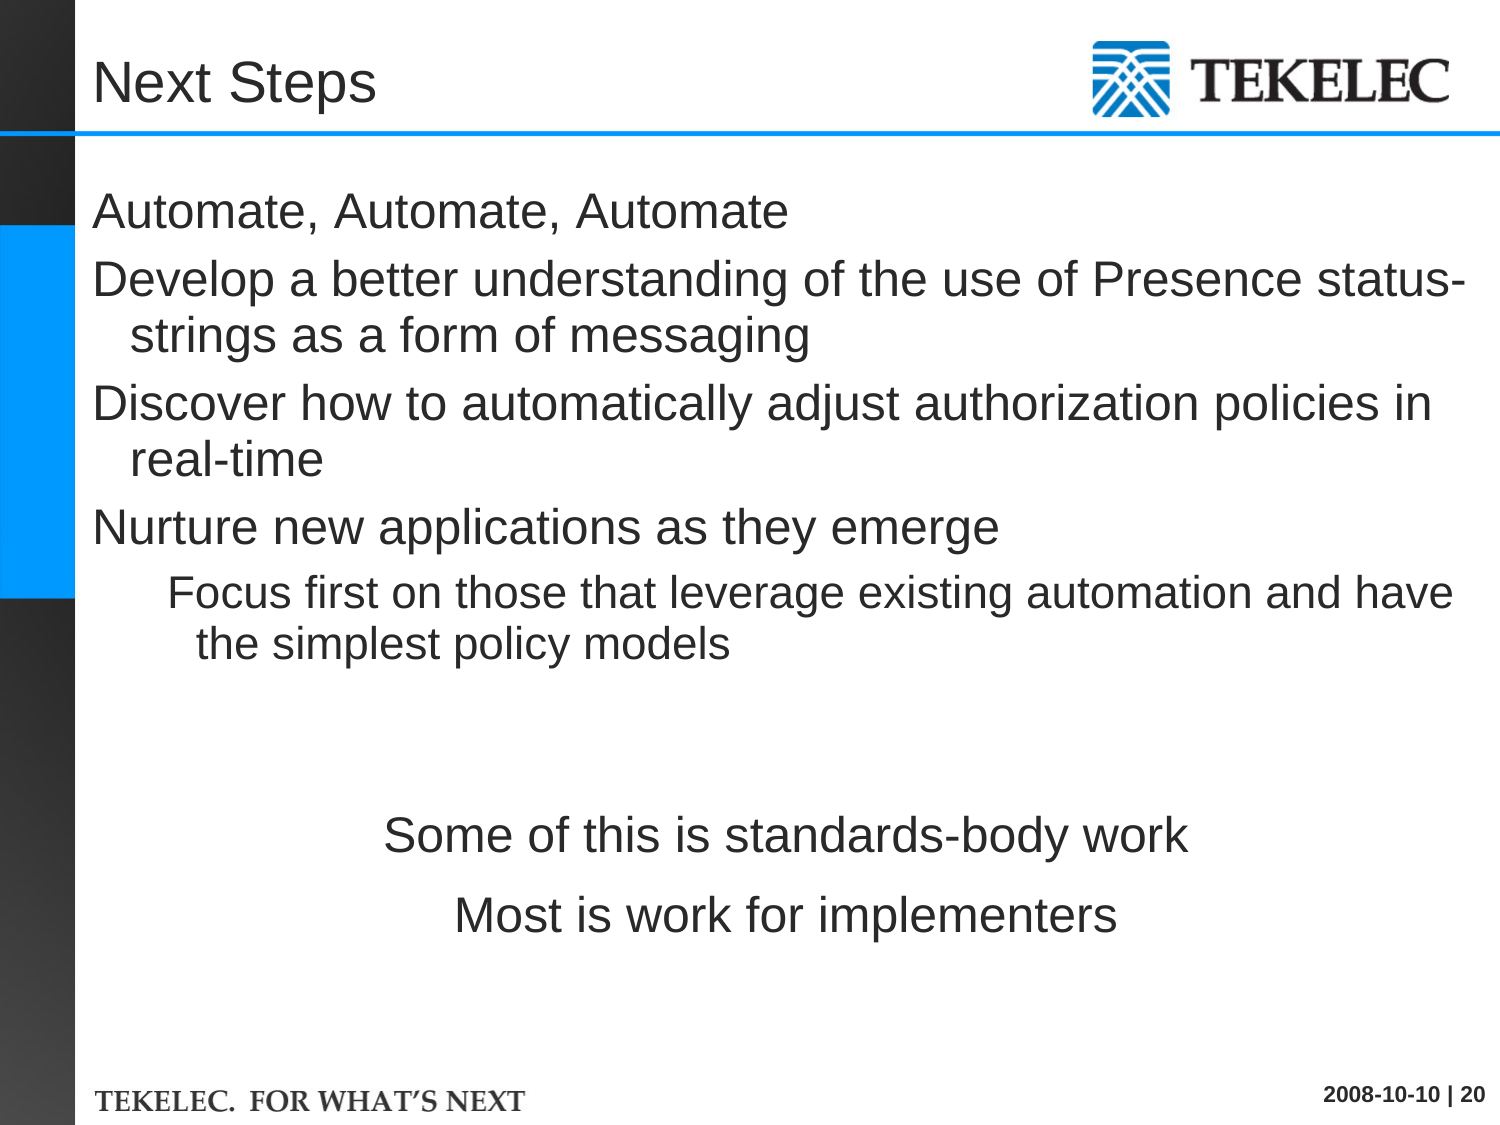

# Next Steps
Automate, Automate, Automate
Develop a better understanding of the use of Presence status-strings as a form of messaging
Discover how to automatically adjust authorization policies in real-time
Nurture new applications as they emerge
Focus first on those that leverage existing automation and have the simplest policy models
Some of this is standards-body work
Most is work for implementers